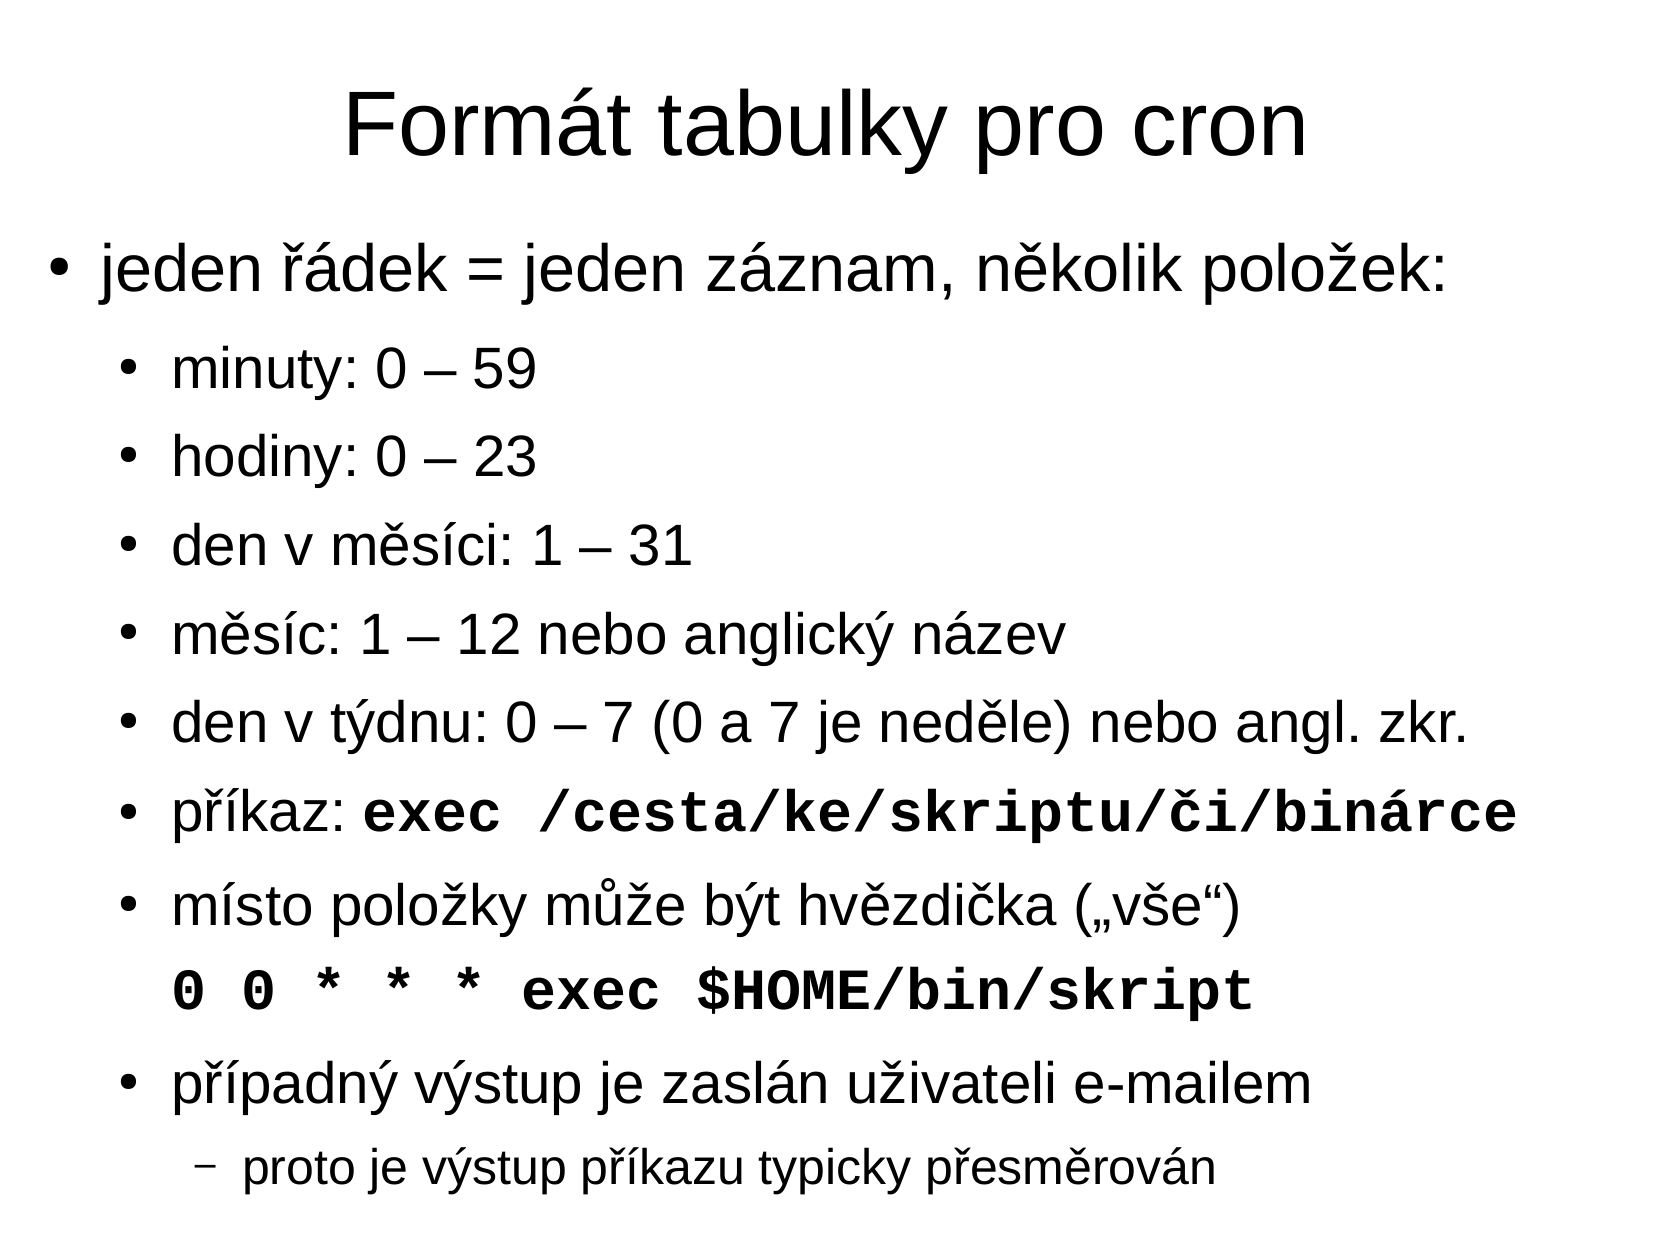

# Formát tabulky pro cron
jeden řádek = jeden záznam, několik položek:
minuty: 0 – 59
hodiny: 0 – 23
den v měsíci: 1 – 31
měsíc: 1 – 12 nebo anglický název
den v týdnu: 0 – 7 (0 a 7 je neděle) nebo angl. zkr.
příkaz: exec /cesta/ke/skriptu/či/binárce
místo položky může být hvězdička („vše“)
0 0 * * * exec $HOME/bin/skript
případný výstup je zaslán uživateli e-mailem
proto je výstup příkazu typicky přesměrován